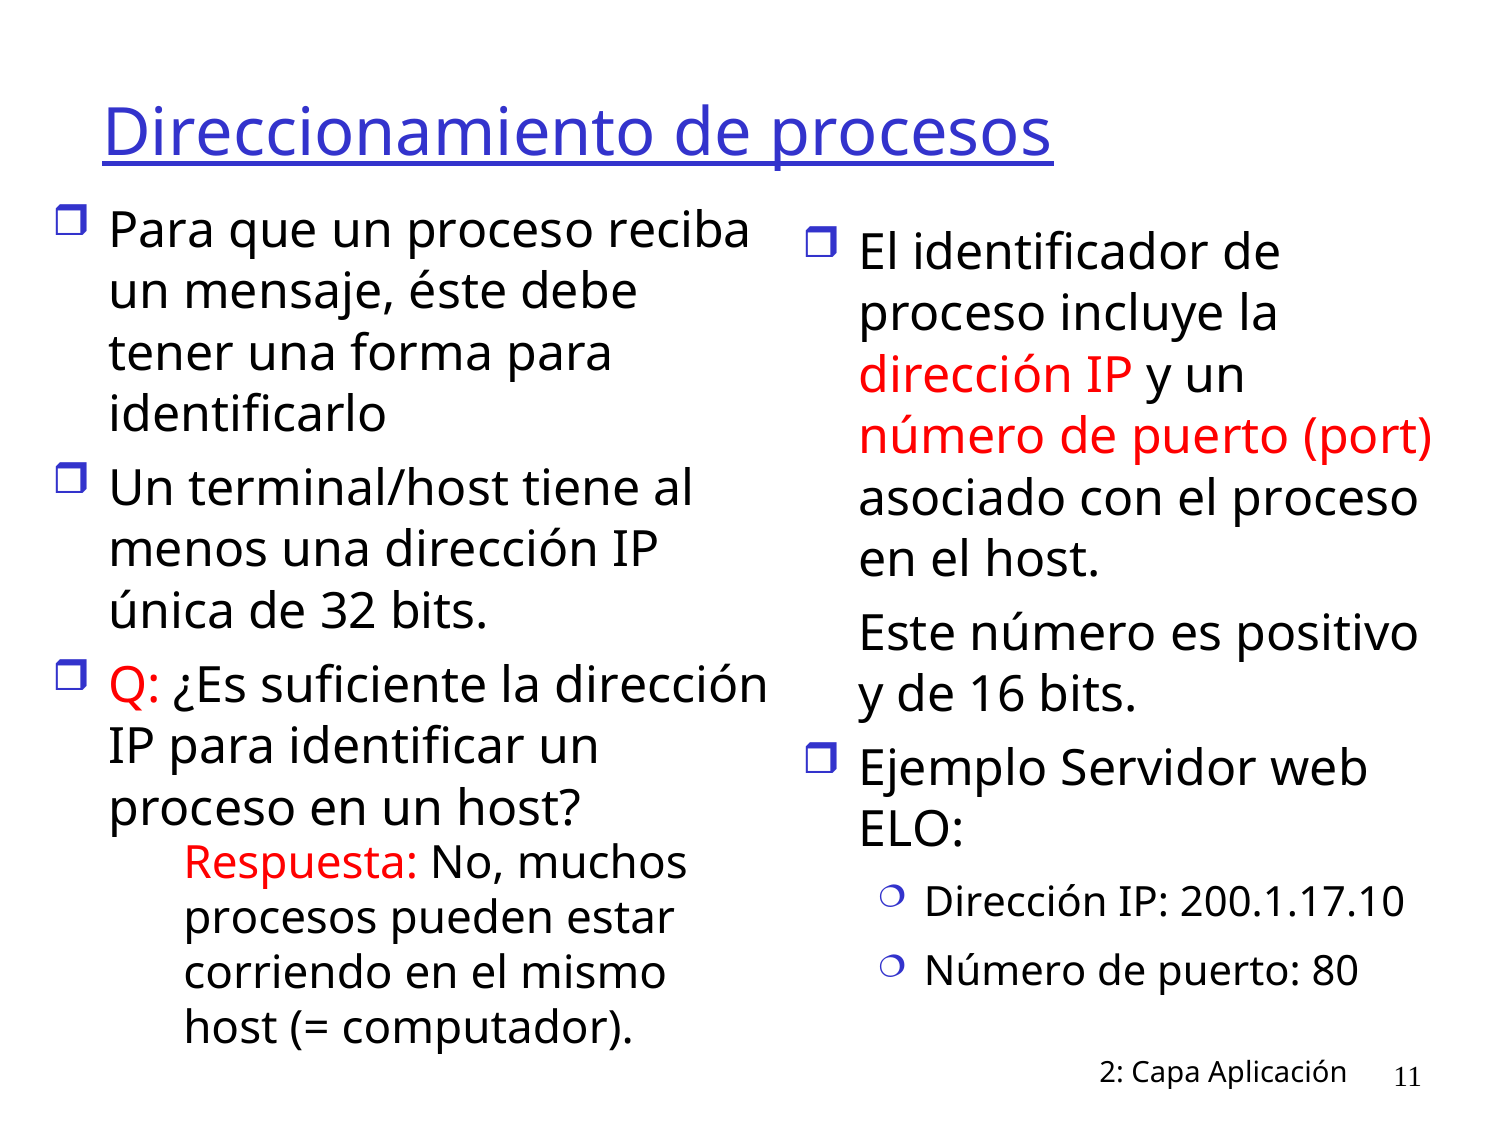

# Direccionamiento de procesos
Para que un proceso reciba un mensaje, éste debe tener una forma para identificarlo
Un terminal/host tiene al menos una dirección IP única de 32 bits.
Q: ¿Es suficiente la dirección IP para identificar un proceso en un host?
El identificador de proceso incluye la dirección IP y un número de puerto (port) asociado con el proceso en el host.
Este número es positivo y de 16 bits.
Ejemplo Servidor web ELO:
Dirección IP: 200.1.17.10
Número de puerto: 80
Respuesta: No, muchos procesos pueden estar corriendo en el mismo host (= computador).